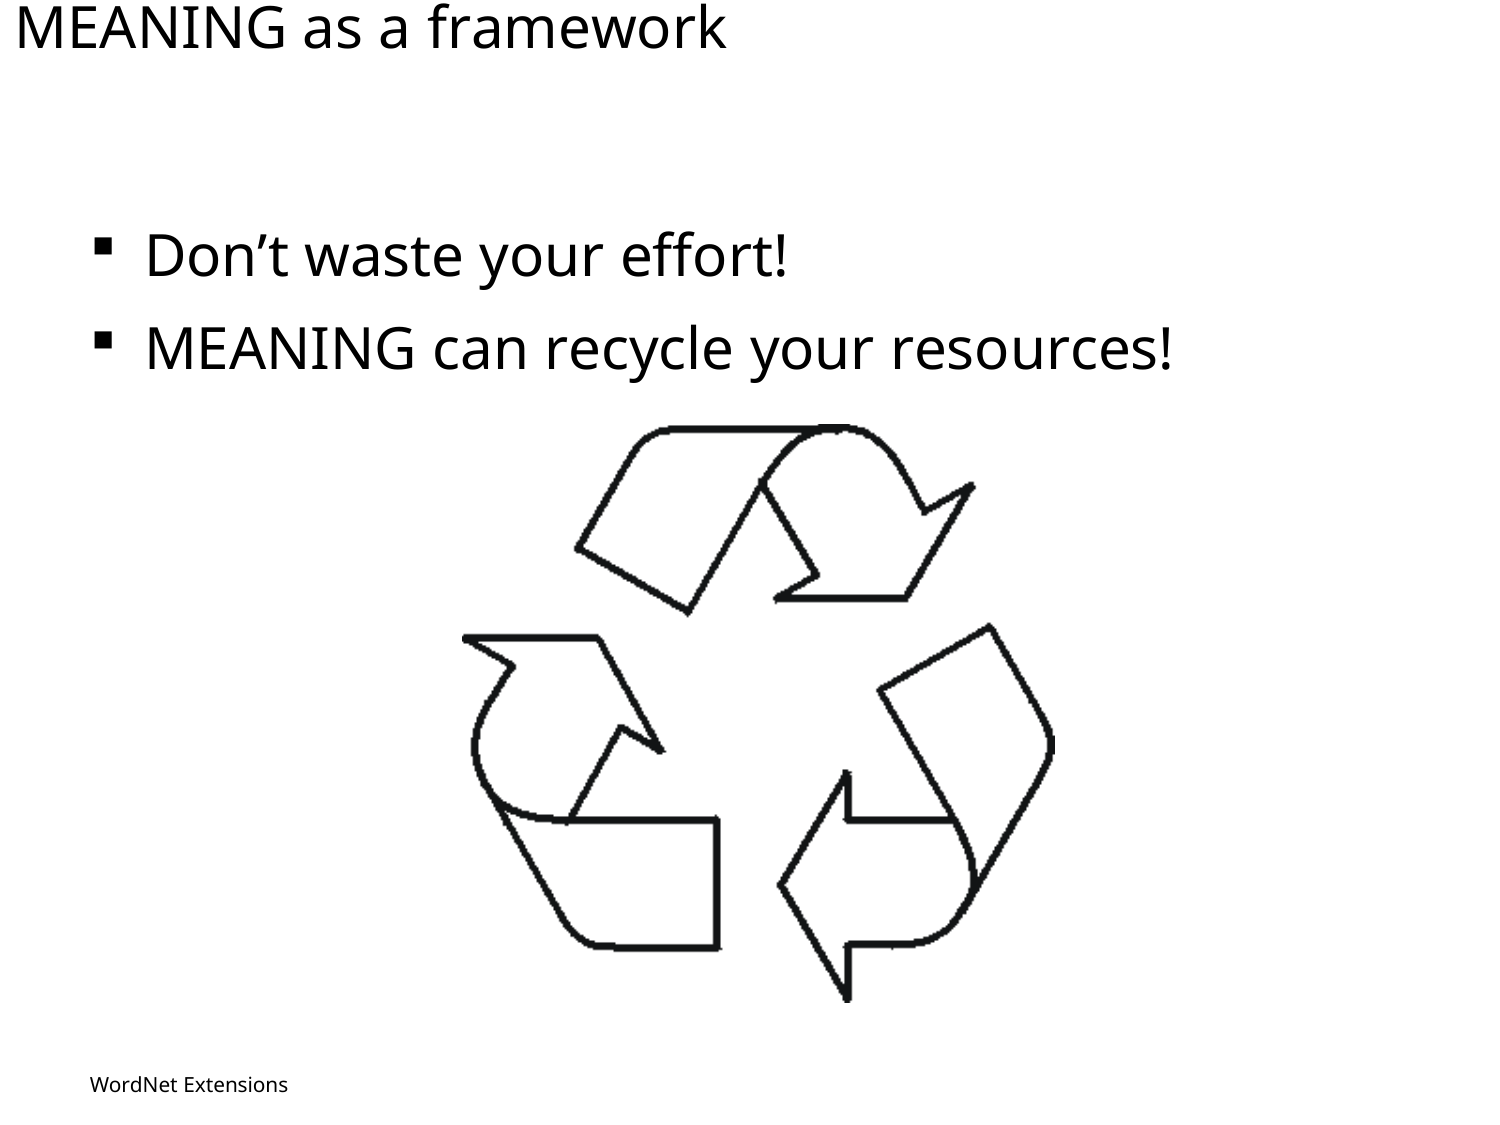

# MEANING as a framework
Don’t waste your effort!
MEANING can recycle your resources!